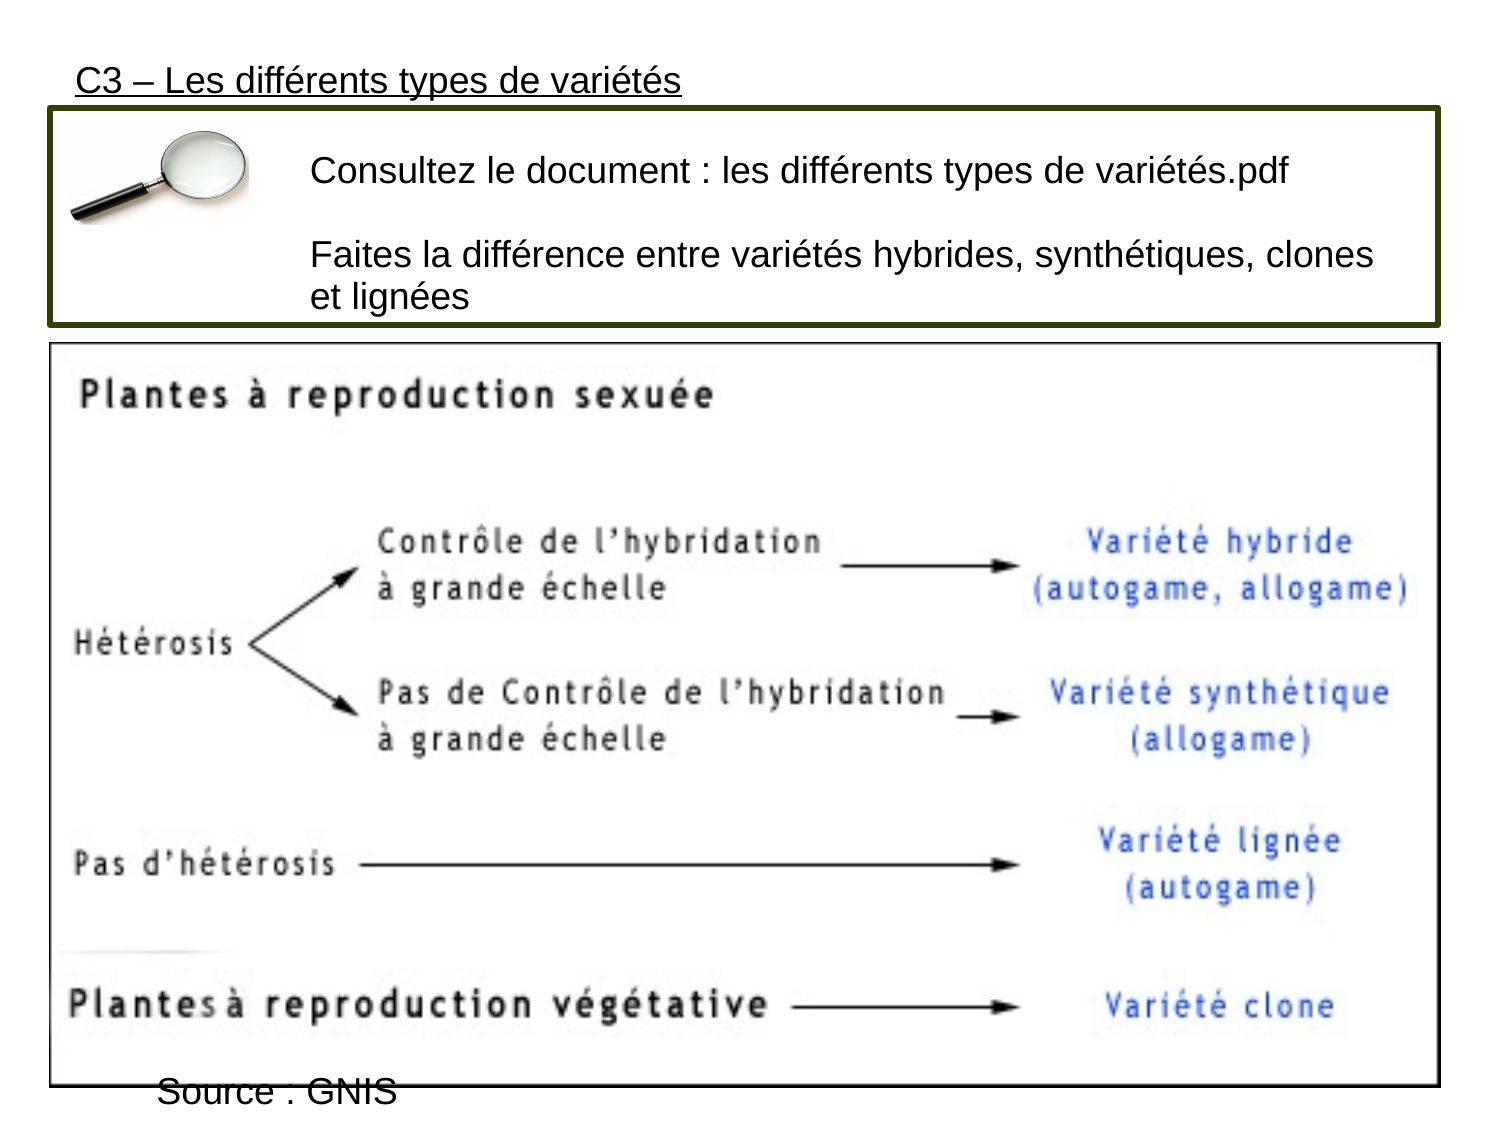

# C3 – Les différents types de variétés
Consultez le document : les différents types de variétés.pdf
Faites la différence entre variétés hybrides, synthétiques, clones
et lignées
Source : GNIS